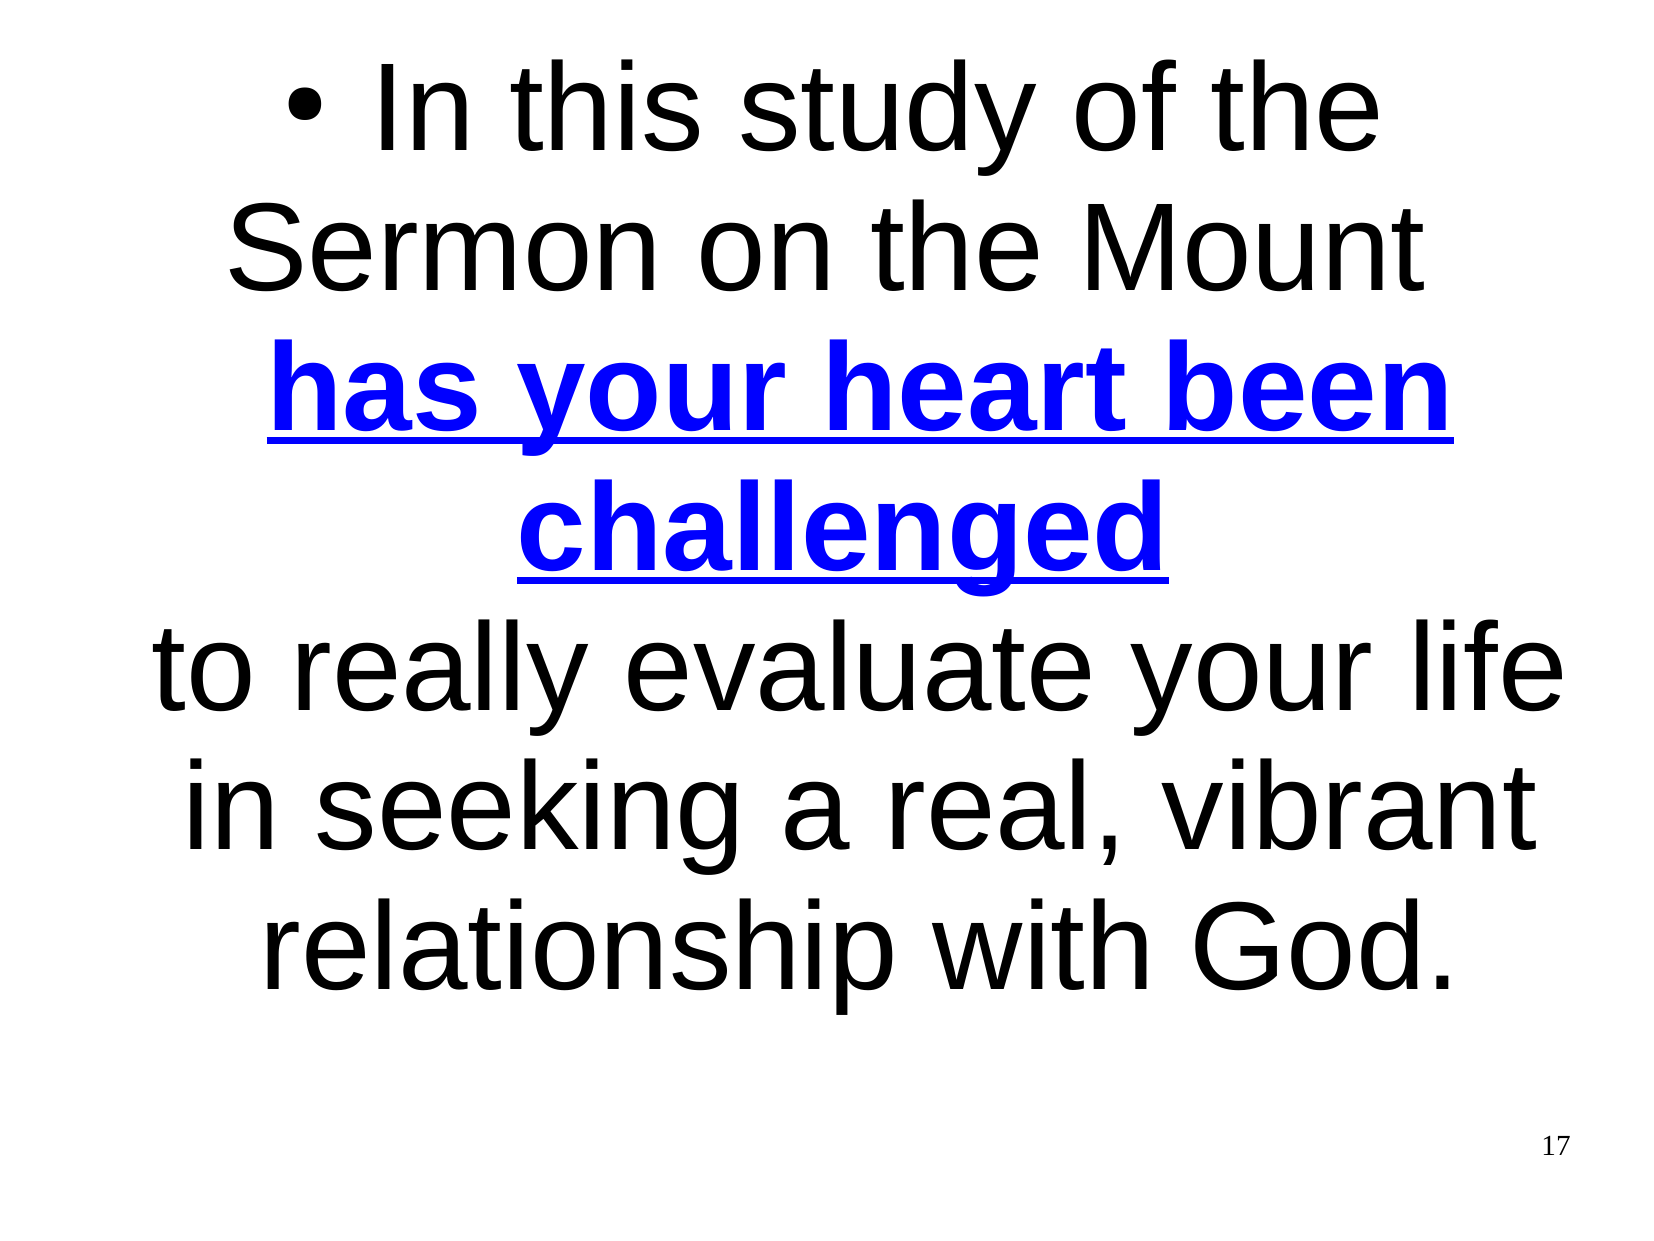

# In this study of the Sermon on the Mount has your heart been challenged to really evaluate your life in seeking a real, vibrant relationship with God.
17